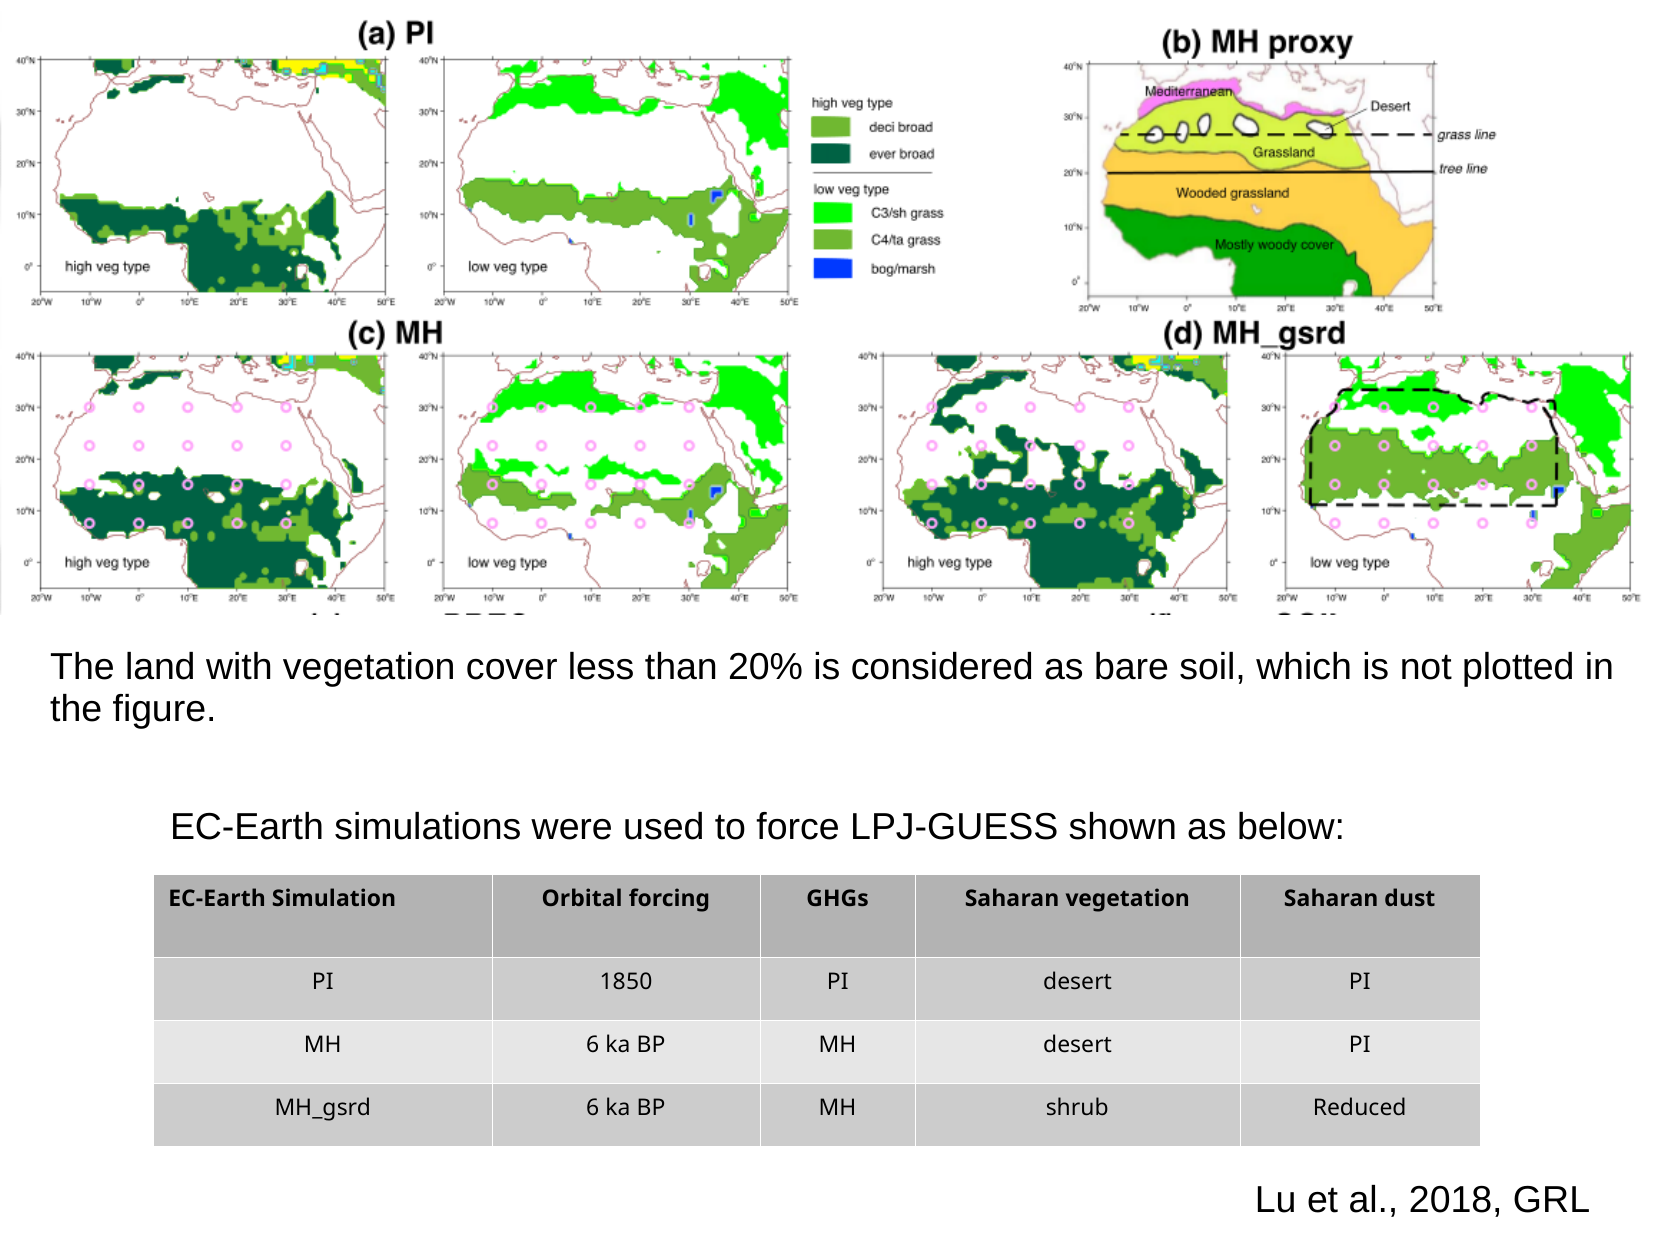

The land with vegetation cover less than 20% is considered as bare soil, which is not plotted in the figure.
EC-Earth simulations were used to force LPJ-GUESS shown as below:
| EC-Earth Simulation | Orbital forcing | GHGs | Saharan vegetation | Saharan dust |
| --- | --- | --- | --- | --- |
| PI | 1850 | PI | desert | PI |
| MH | 6 ka BP | MH | desert | PI |
| MH\_gsrd | 6 ka BP | MH | shrub | Reduced |
Lu et al., 2018, GRL